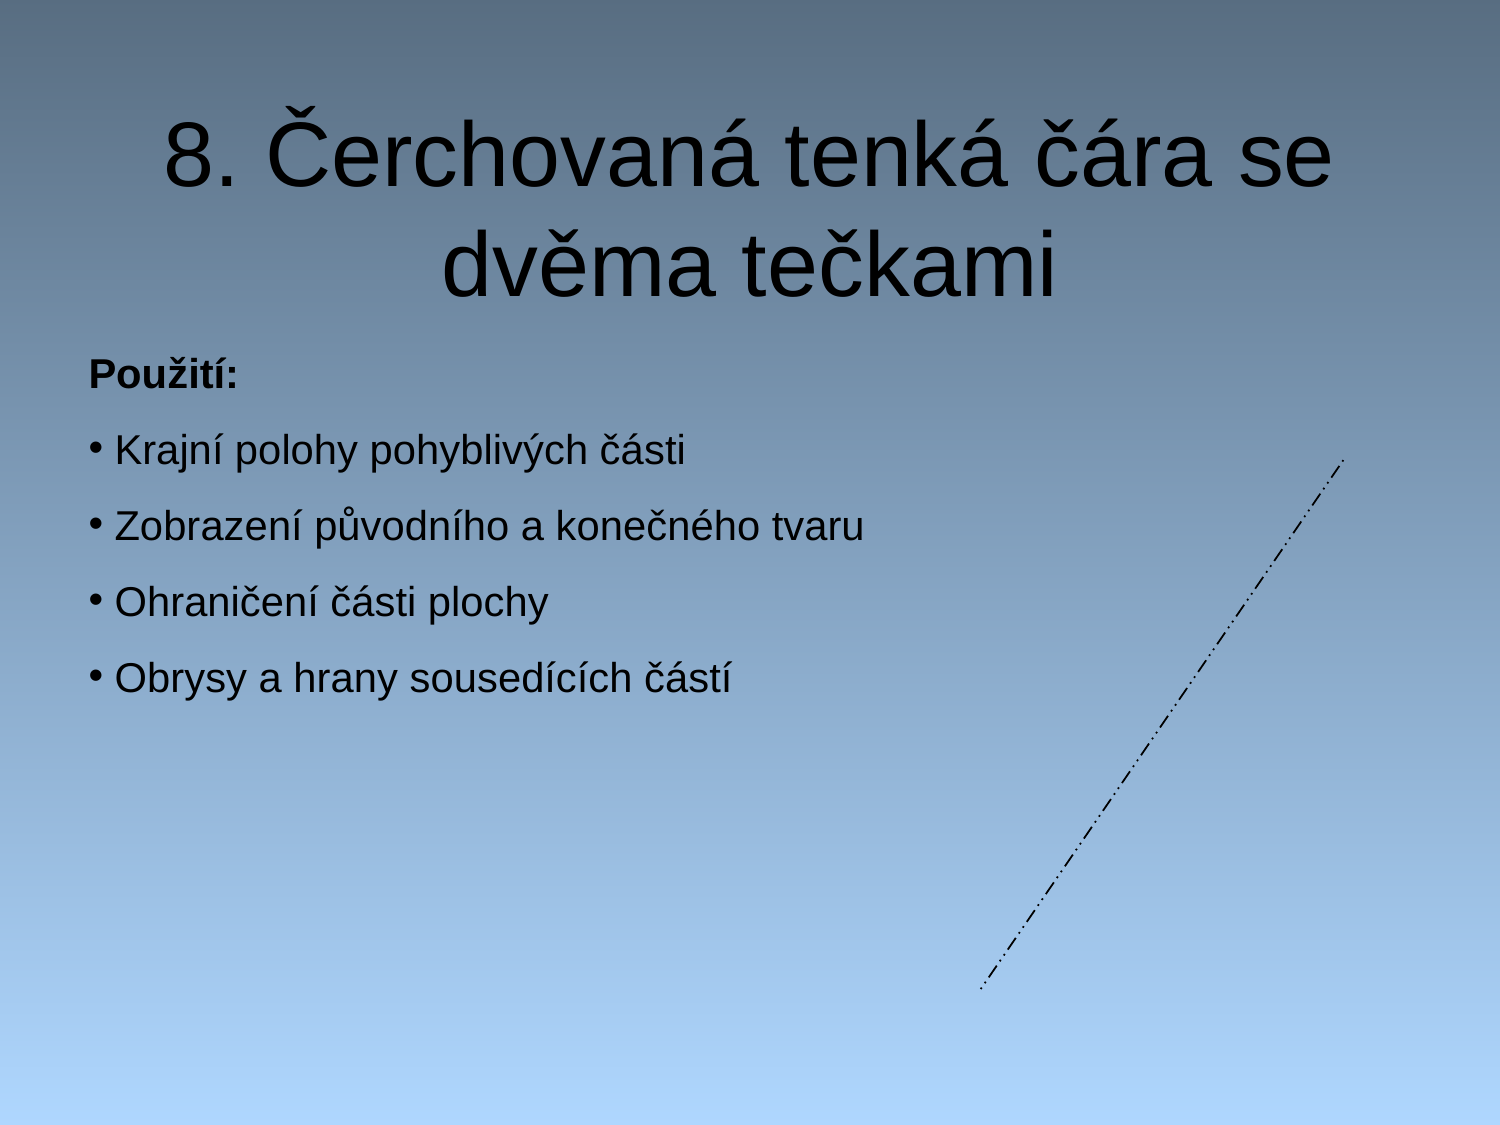

# 8. Čerchovaná tenká čára se dvěma tečkami
Použití:
 Krajní polohy pohyblivých části
 Zobrazení původního a konečného tvaru
 Ohraničení části plochy
 Obrysy a hrany sousedících částí